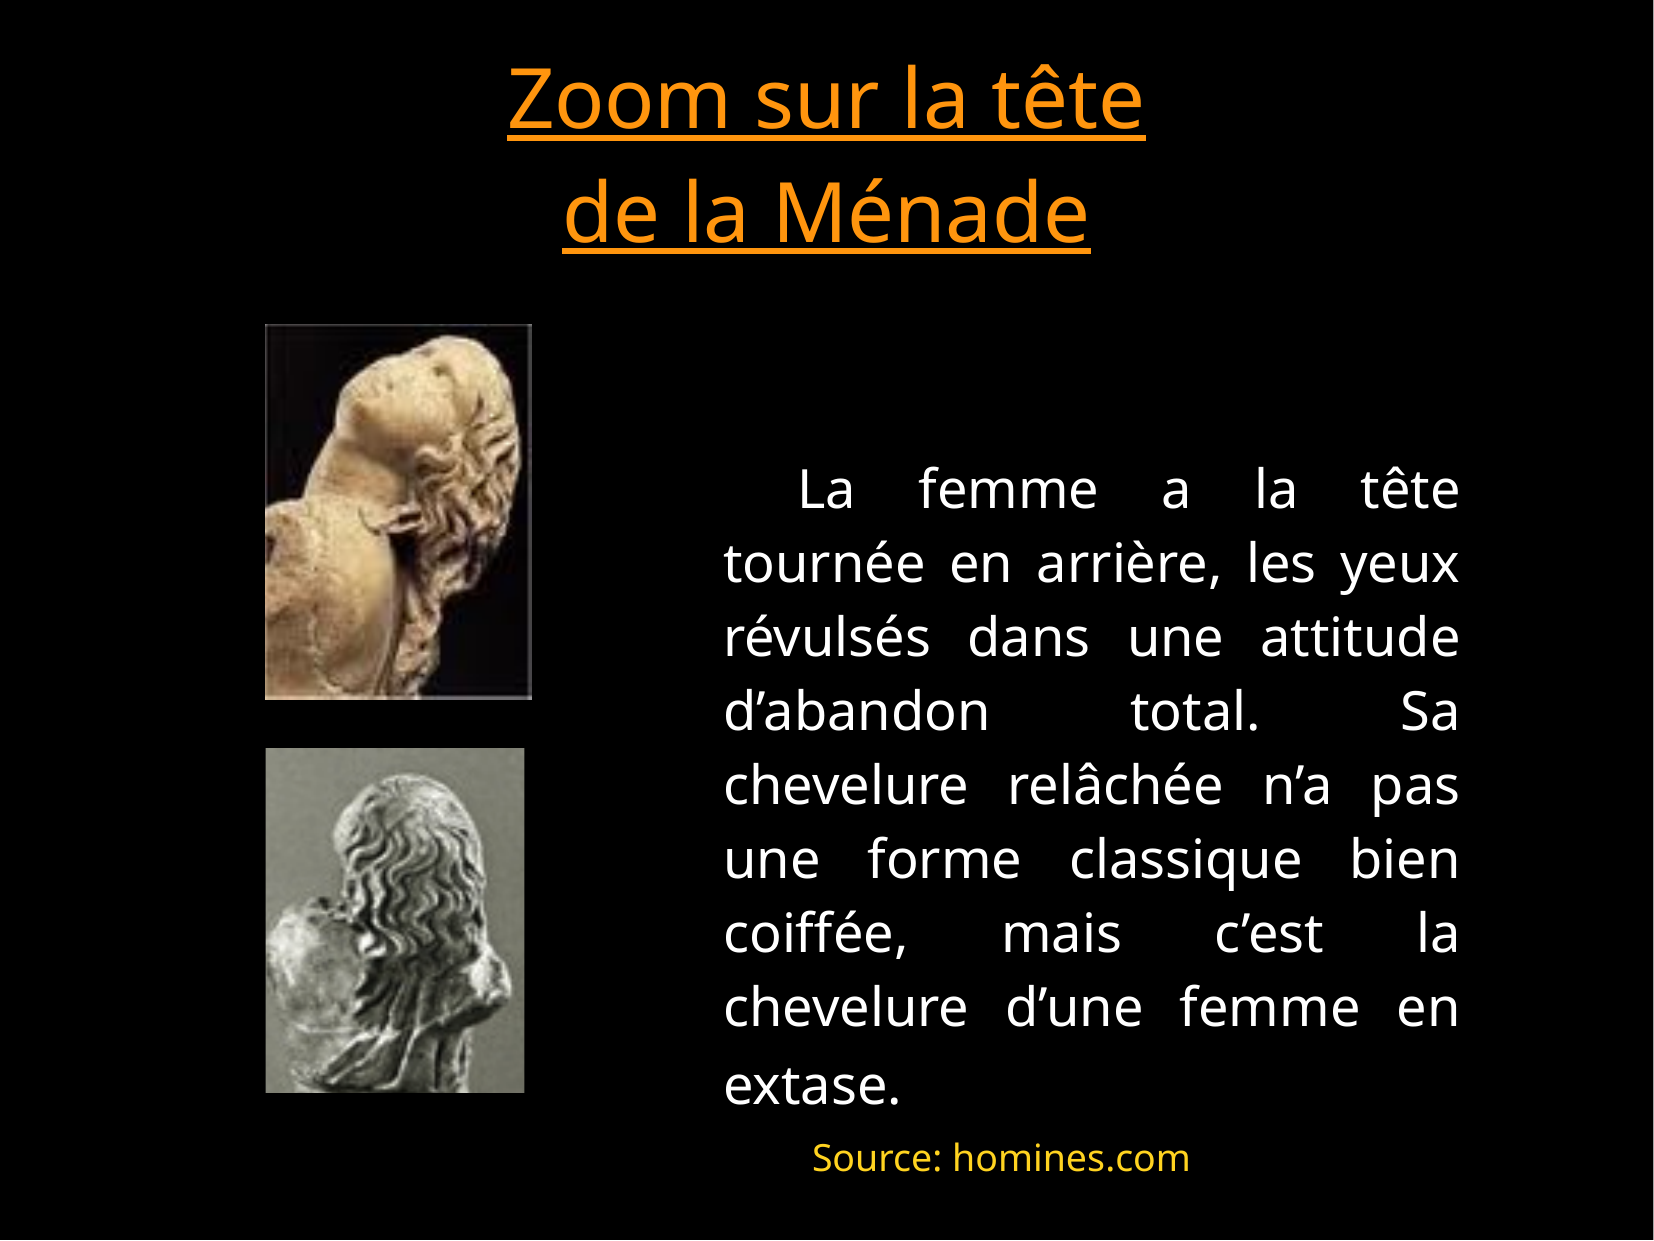

# Zoom sur la tête de la Ménade
	La femme a la tête tournée en arrière, les yeux révulsés dans une attitude d’abandon total. Sa chevelure relâchée n’a pas une forme classique bien coiffée, mais c’est la chevelure d’une femme en extase.
Source: homines.com